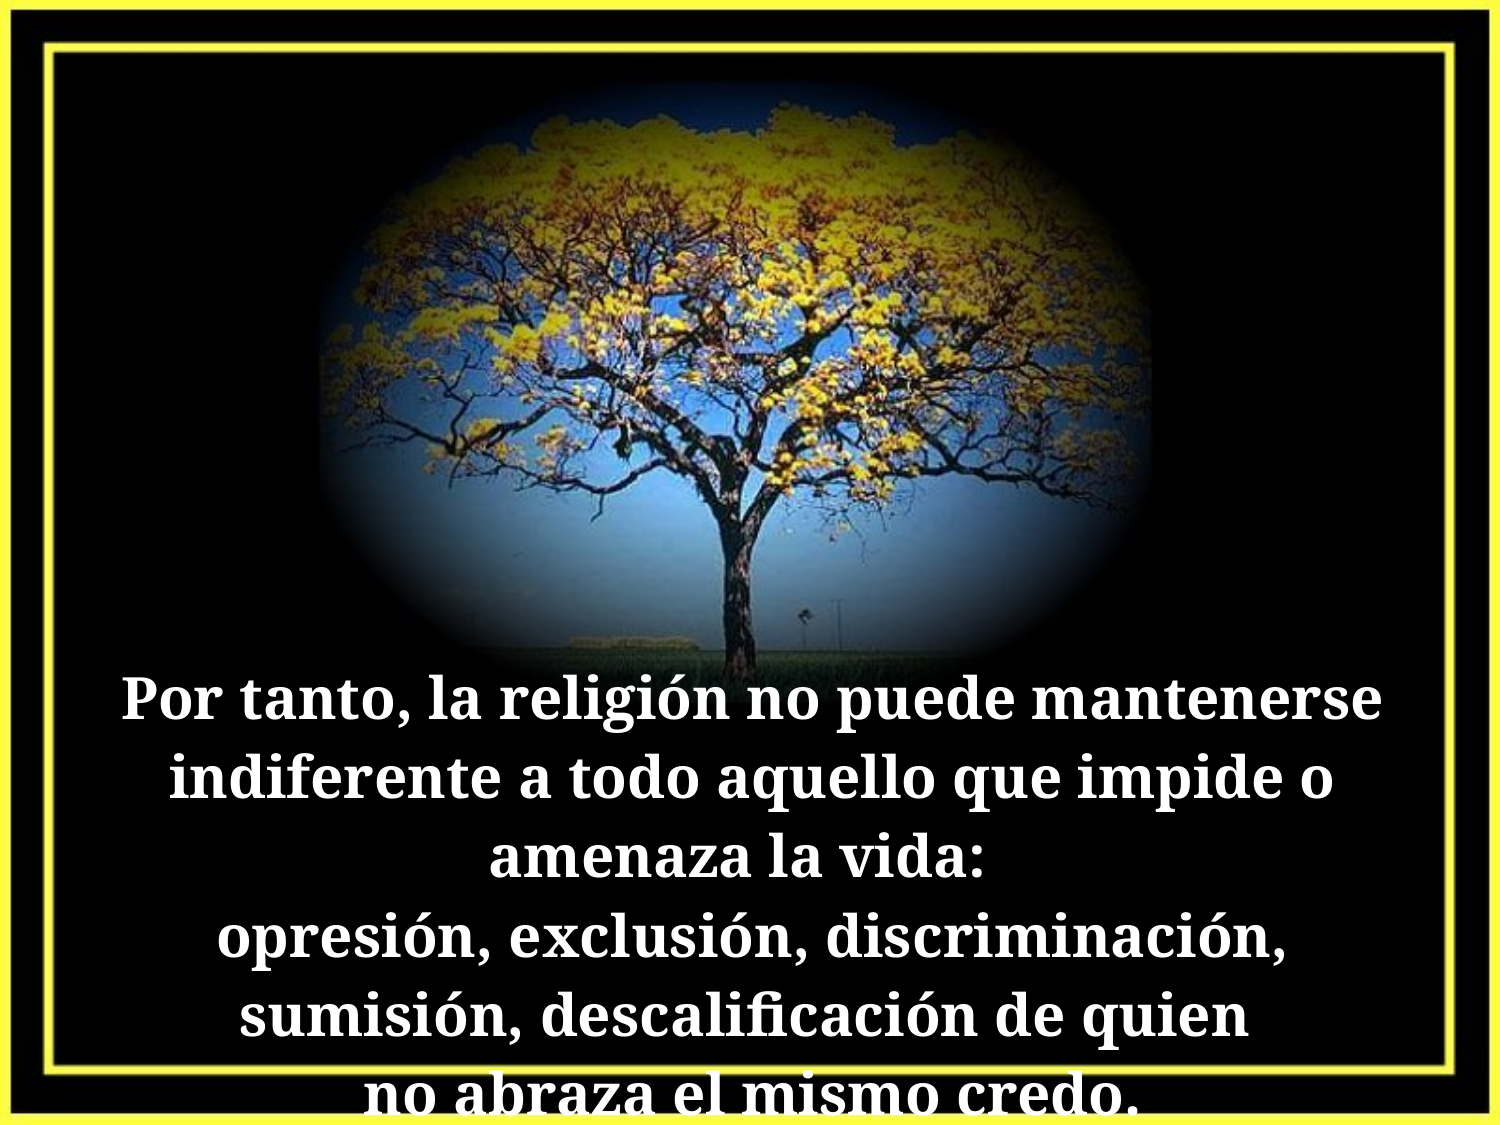

Por tanto, la religión no puede mantenerse indiferente a todo aquello que impide o amenaza la vida:
opresión, exclusión, discriminación, sumisión, descalificación de quien
no abraza el mismo credo.